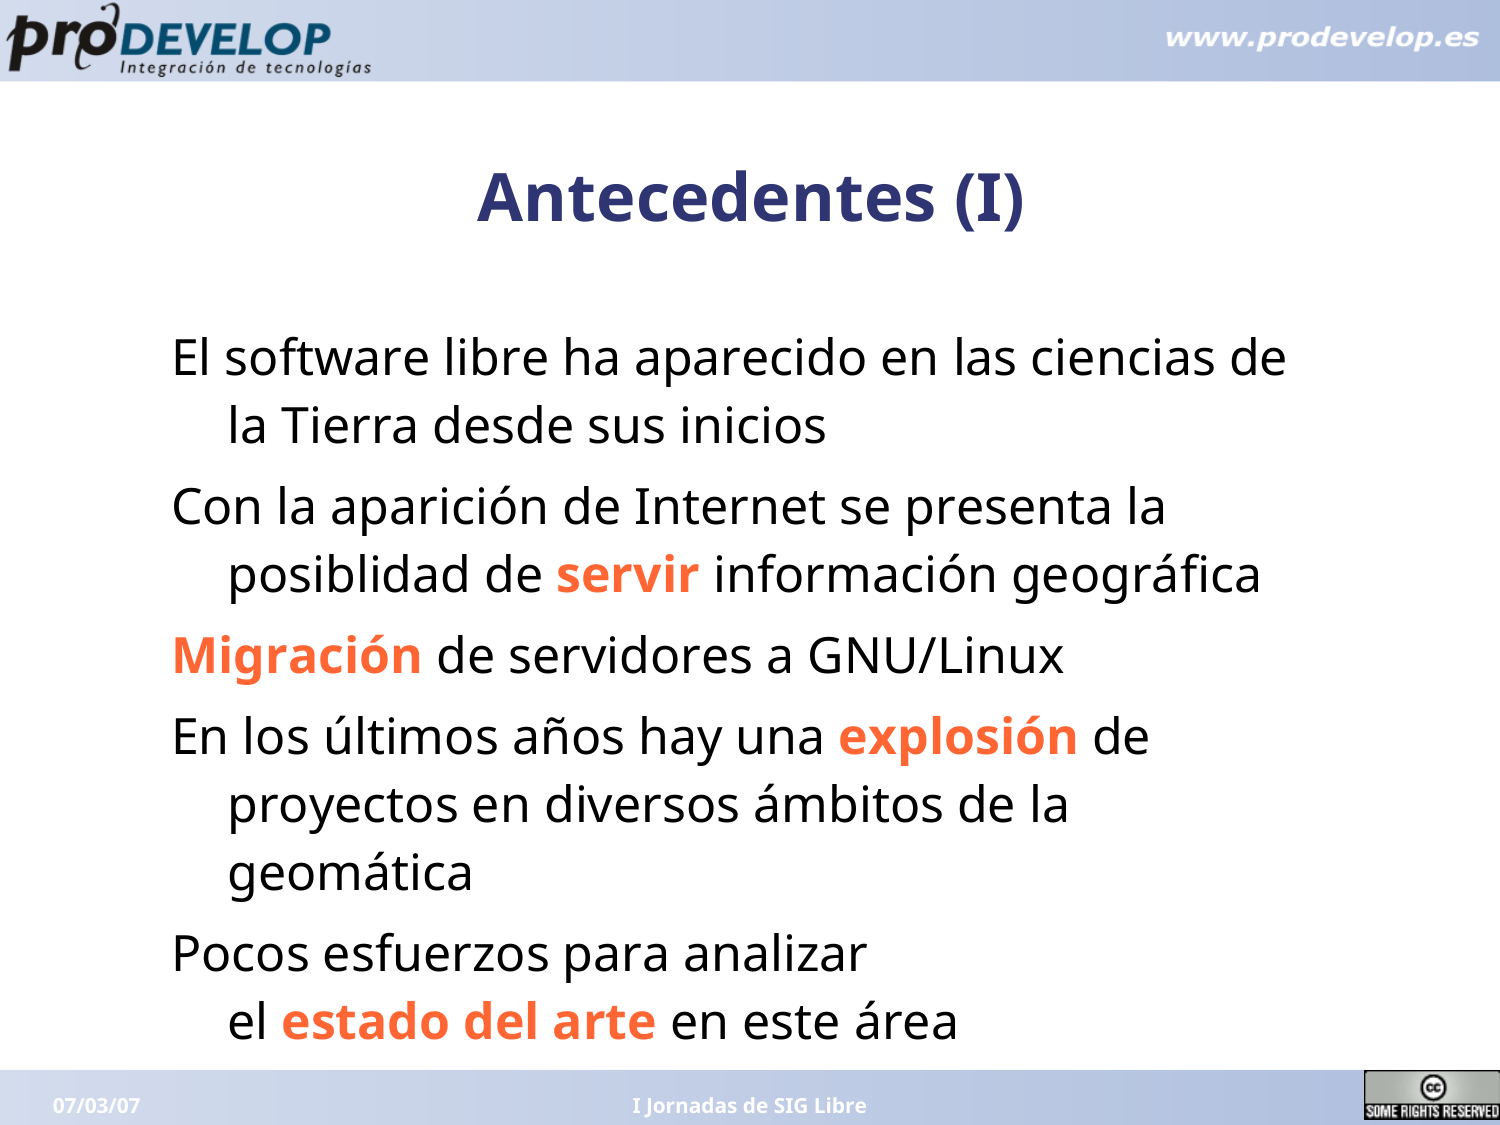

# Antecedentes (I)
El software libre ha aparecido en las ciencias de la Tierra desde sus inicios
Con la aparición de Internet se presenta la posiblidad de servir información geográfica
Migración de servidores a GNU/Linux
En los últimos años hay una explosión de proyectos en diversos ámbitos de la geomática
Pocos esfuerzos para analizar
el estado del arte en este área
25/10/2006
3
Plan Difusión Interna gvSIG v. 2.0